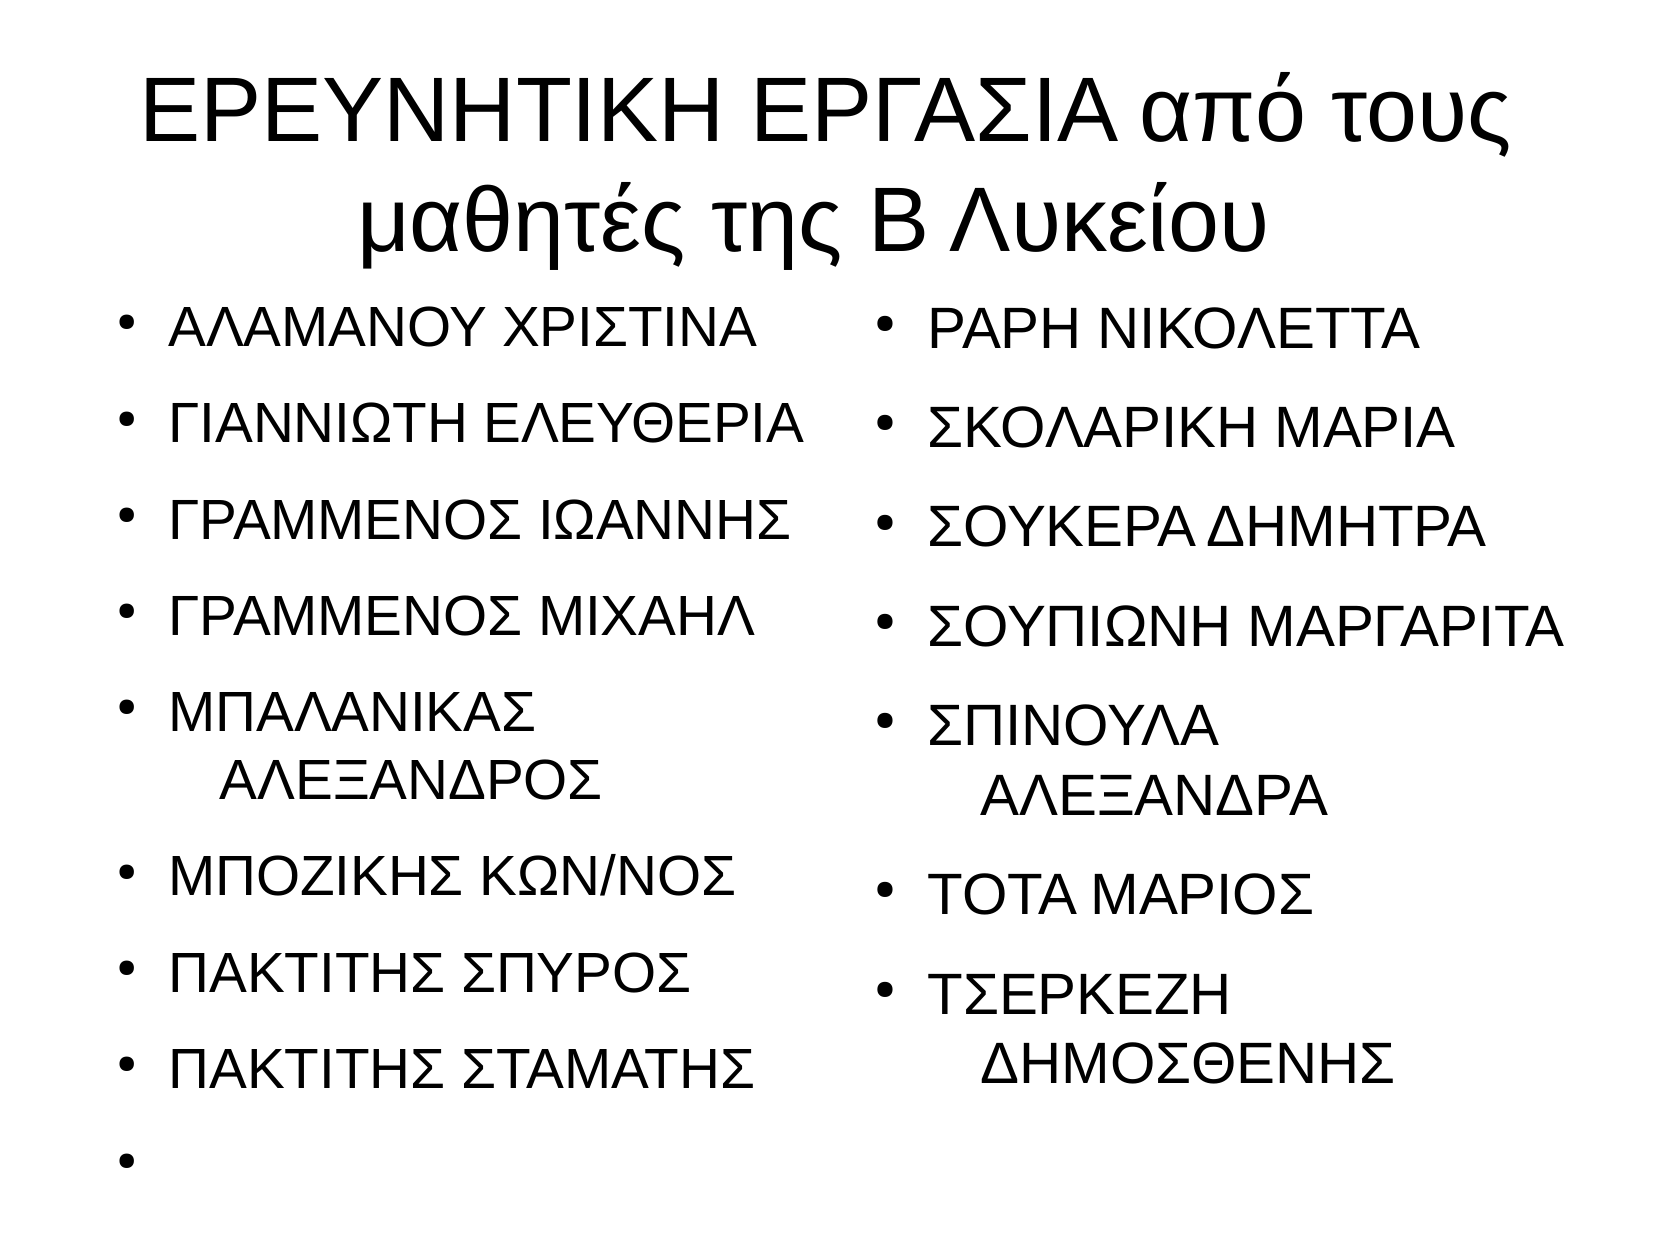

# ΕΡΕΥΝΗΤΙΚΗ ΕΡΓΑΣΙΑ από τους μαθητές της Β Λυκείου
ΑΛΑΜΑΝΟΥ ΧΡΙΣΤΙΝΑ
ΓΙΑΝΝΙΩΤΗ ΕΛΕΥΘΕΡΙΑ
ΓΡΑΜΜΕΝΟΣ ΙΩΑΝΝΗΣ
ΓΡΑΜΜΕΝΟΣ ΜΙΧΑΗΛ
ΜΠΑΛΑΝΙΚΑΣ ΑΛΕΞΑΝΔΡΟΣ
ΜΠΟΖΙΚΗΣ ΚΩΝ/ΝΟΣ
ΠΑΚΤΙΤΗΣ ΣΠΥΡΟΣ
ΠΑΚΤΙΤΗΣ ΣΤΑΜΑΤΗΣ
ΡΑΡΗ ΝΙΚΟΛΕΤΤΑ
ΣΚΟΛΑΡΙΚΗ ΜΑΡΙΑ
ΣΟΥΚΕΡΑ ΔΗΜΗΤΡΑ
ΣΟΥΠΙΩΝΗ ΜΑΡΓΑΡΙΤΑ
ΣΠΙΝΟΥΛΑ ΑΛΕΞΑΝΔΡΑ
ΤΟΤΑ ΜΑΡΙΟΣ
ΤΣΕΡΚΕΖΗ ΔΗΜΟΣΘΕΝΗΣ